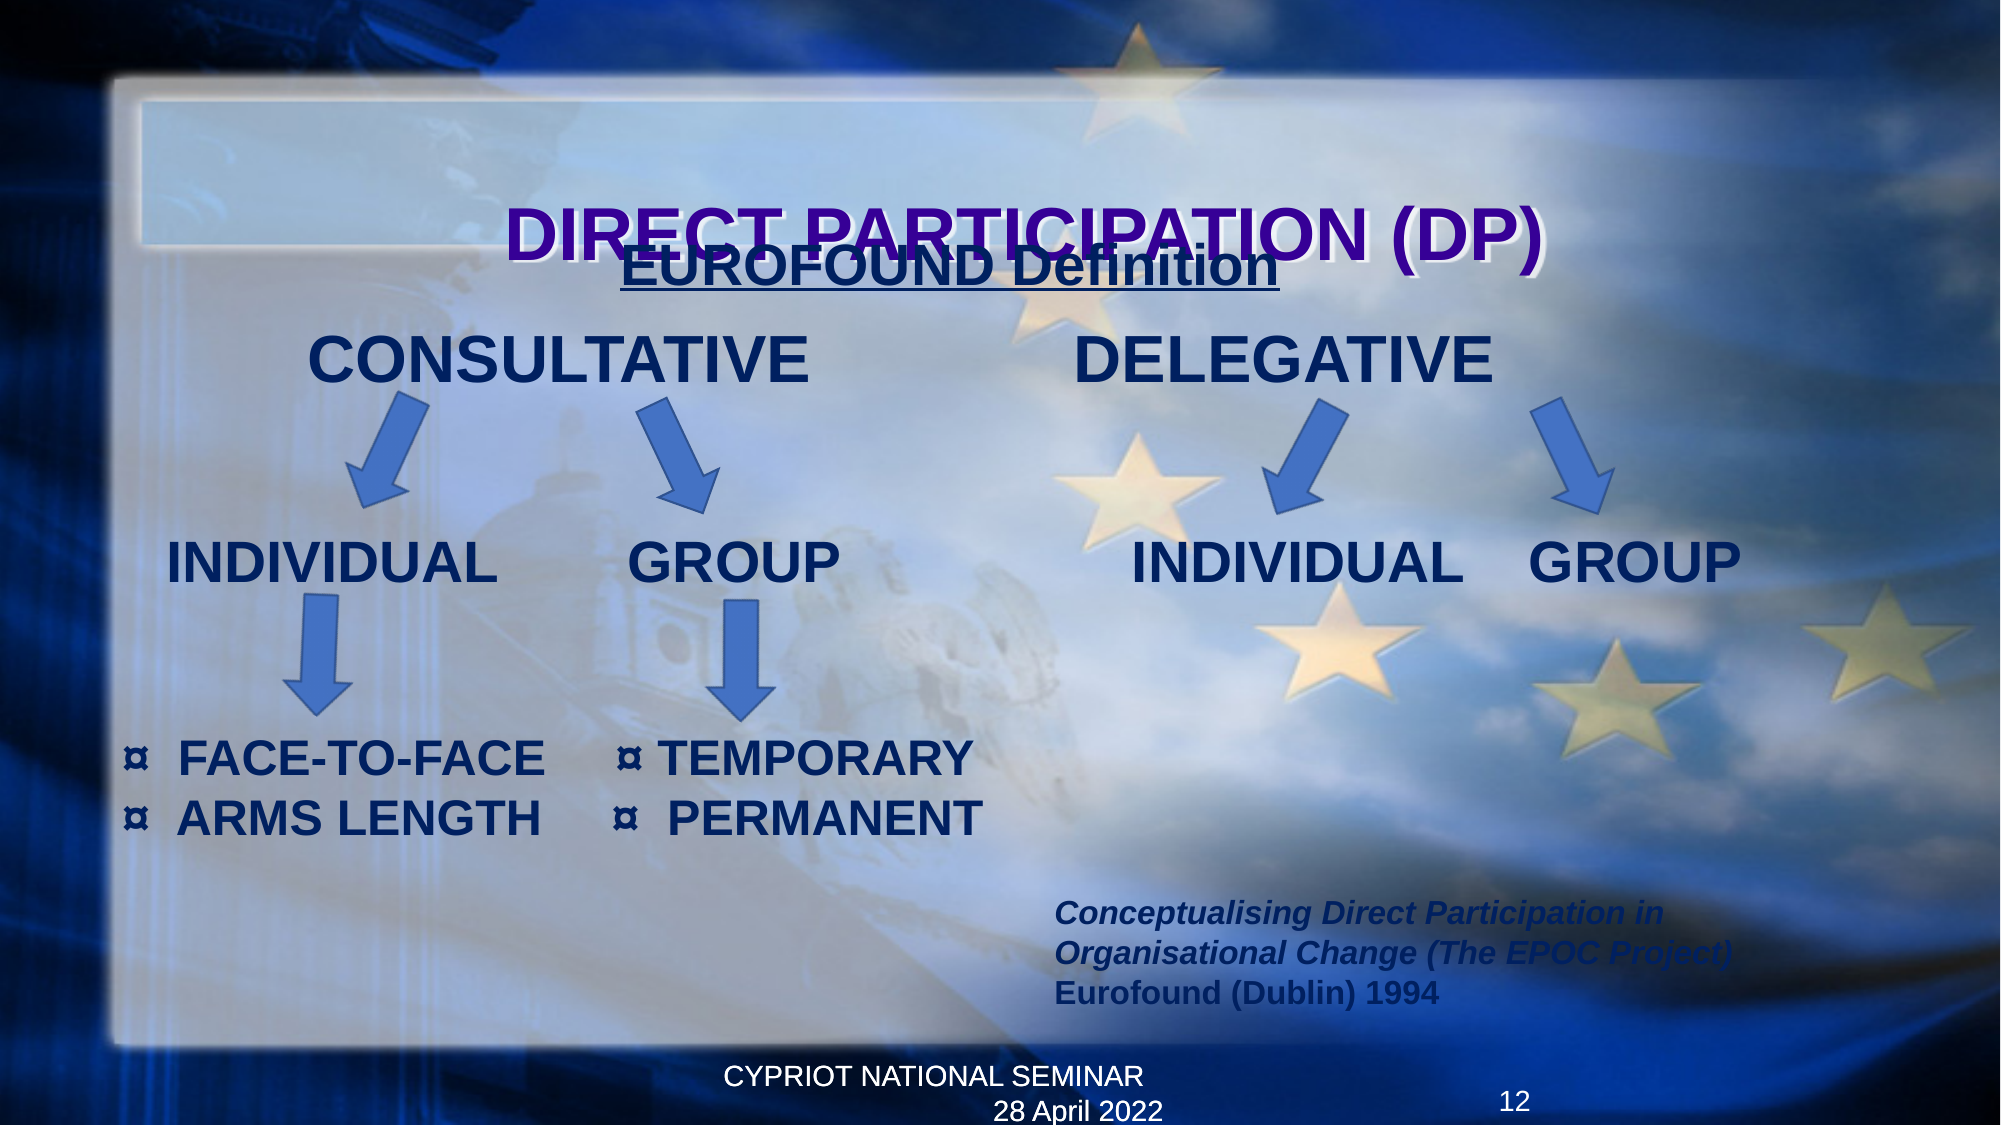

# DIRECT PARTICIPATION (DP)
EUROFOUND Definition
 CONSULTATIVE		 DELEGATIVE
 INDIVIDUAL GROUP INDIVIDUAL GROUP
¤ FACE-TO-FACE ¤ TEMPORARY
¤ ARMS LENGTH ¤ PERMANENT
Conceptualising Direct Participation in Organisational Change (The EPOC Project)
Eurofound (Dublin) 1994
CYPRIOT NATIONAL SEMINAR 28 April 2022
CYPRIOT NATIONAL SEMINAR 28 April 2022